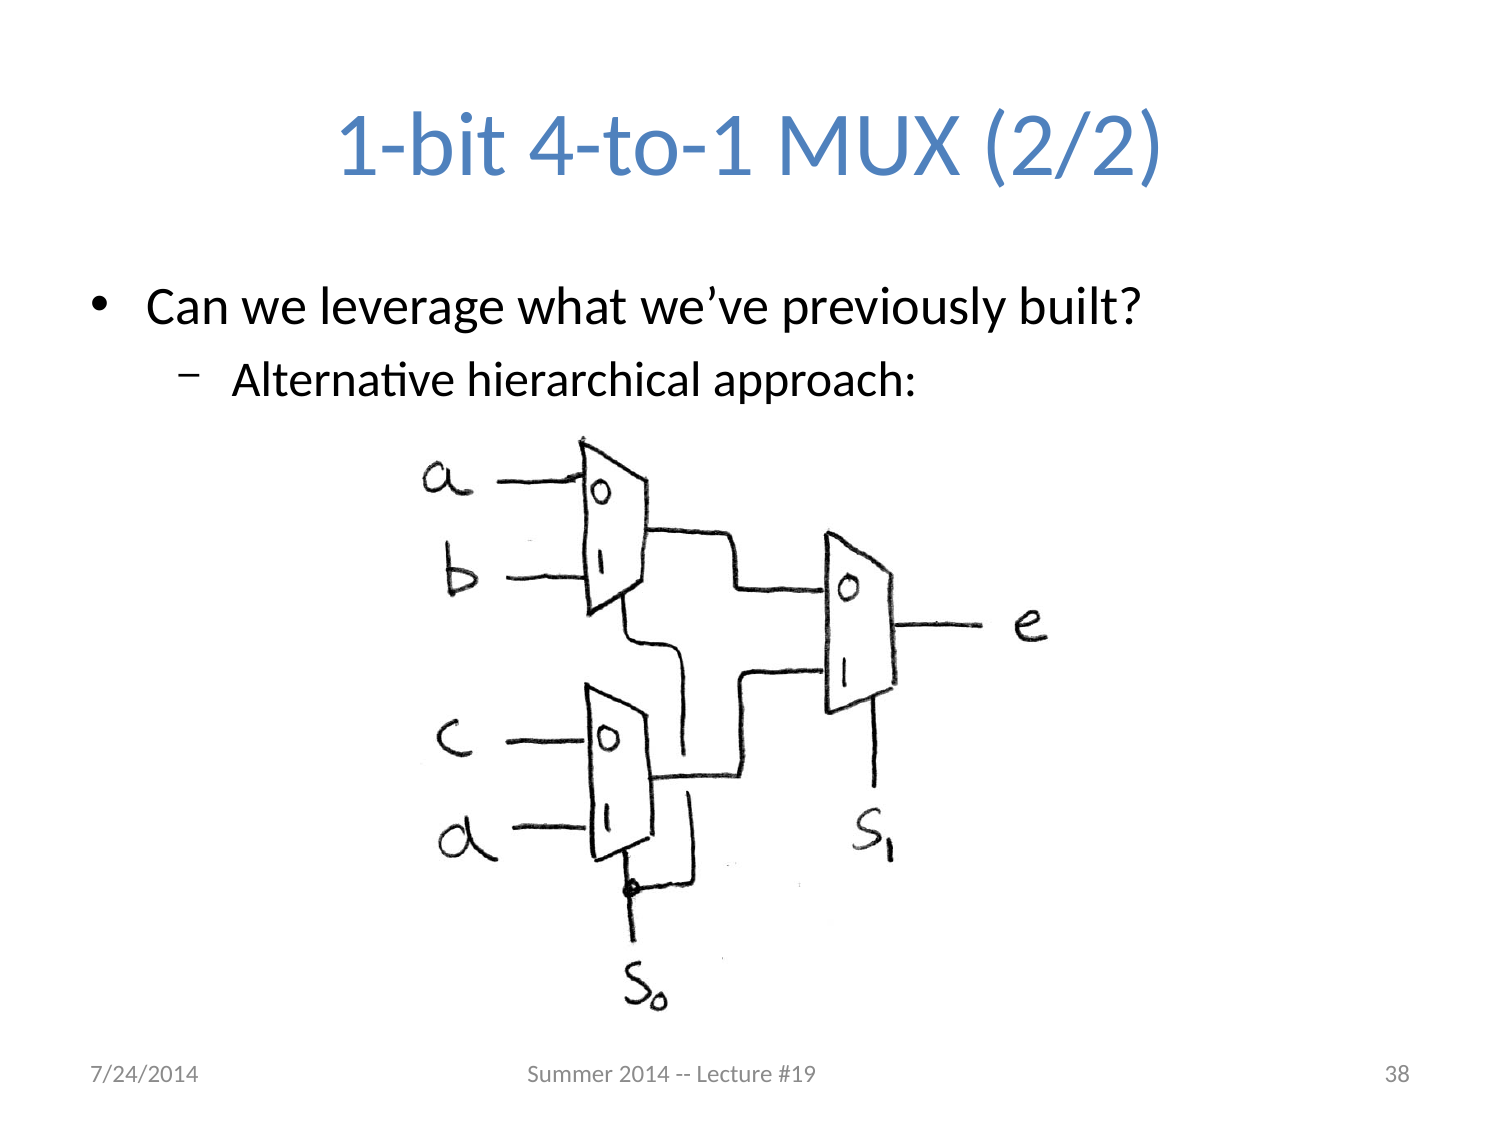

# 1-bit 4-to-1 MUX (2/2)
Can we leverage what we’ve previously built?
Alternative hierarchical approach:
7/24/2014
Summer 2014 -- Lecture #19